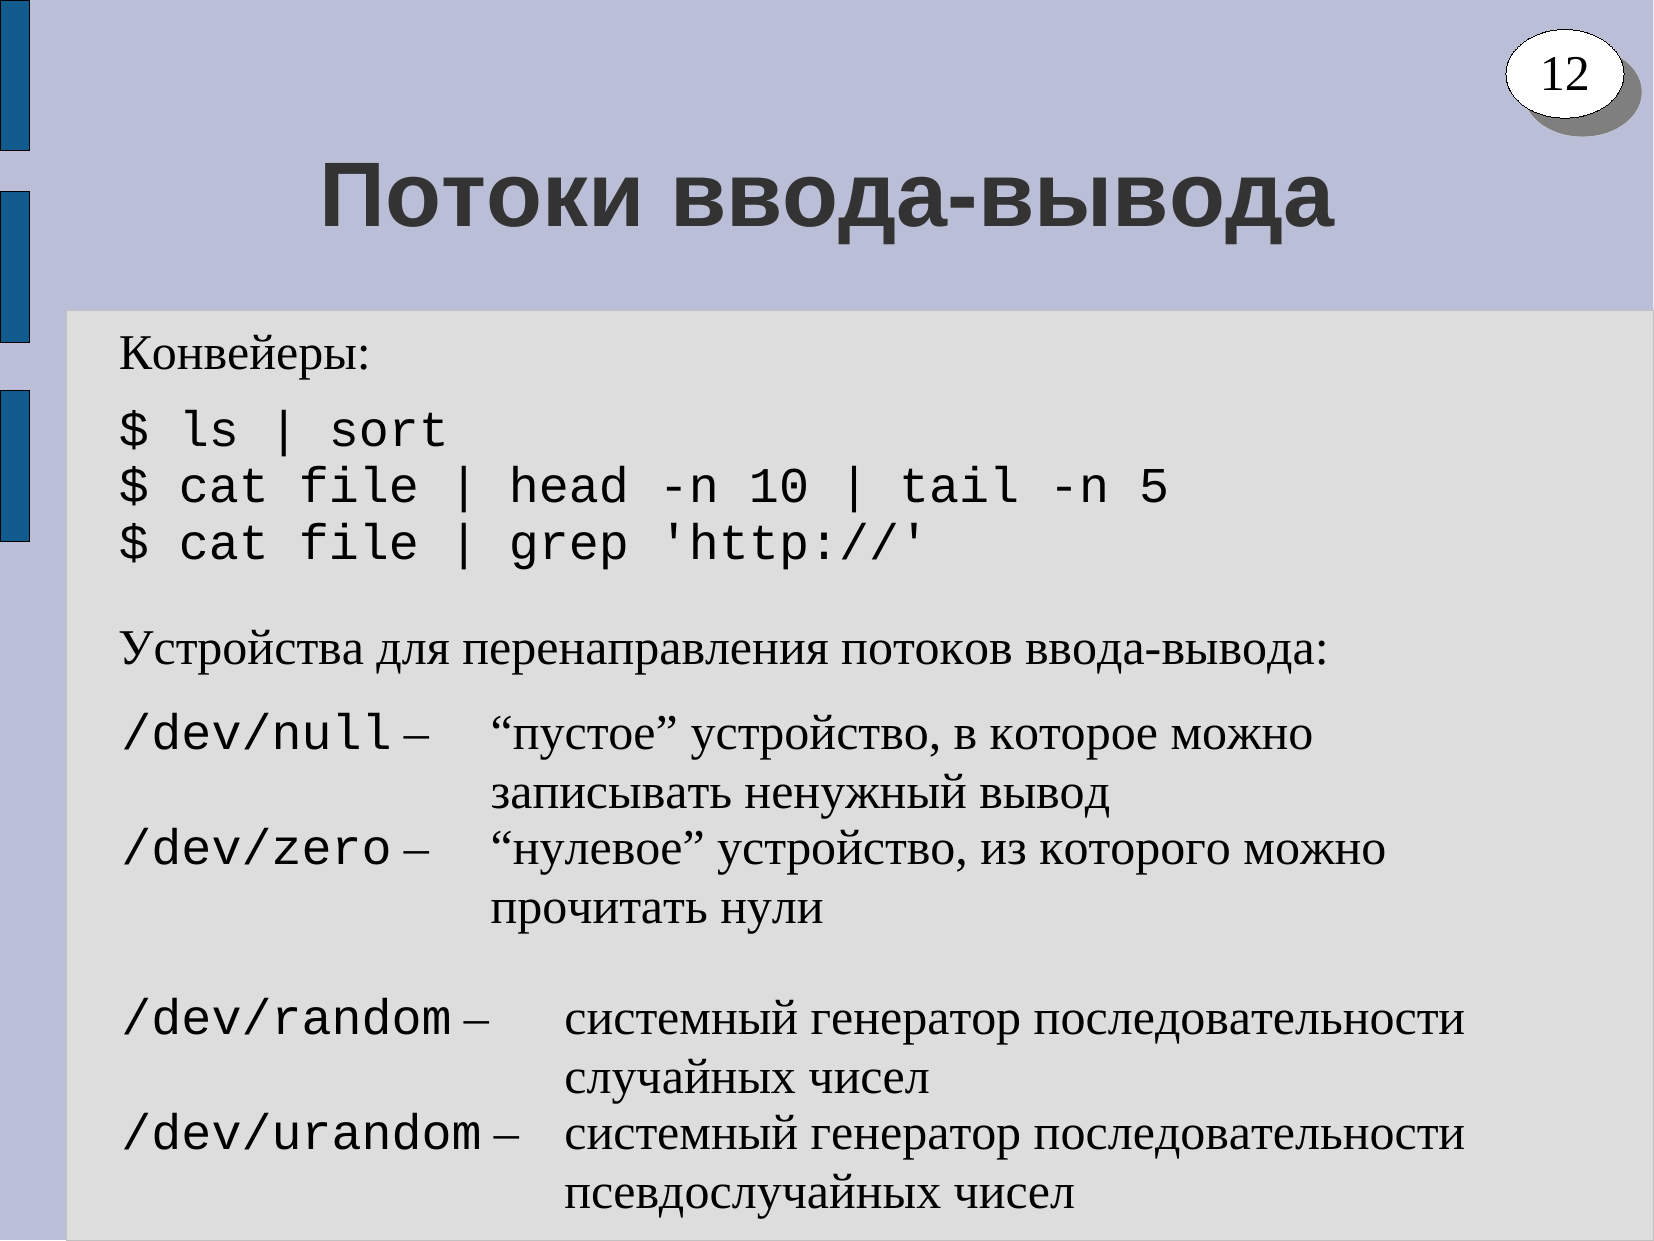

12
# Потоки ввода-вывода
Конвейеры:
$ ls | sort
$ cat file | head -n 10 | tail -n 5
$ cat file | grep 'http://'
Устройства для перенаправления потоков ввода-вывода:
/dev/null –	“пустое” устройство, в которое можно
					записывать ненужный вывод
/dev/zero –	“нулевое” устройство, из которого можно
					прочитать нули
/dev/random –		системный генератор последовательности
						случайных чисел
/dev/urandom –	системный генератор последовательности
						псевдослучайных чисел